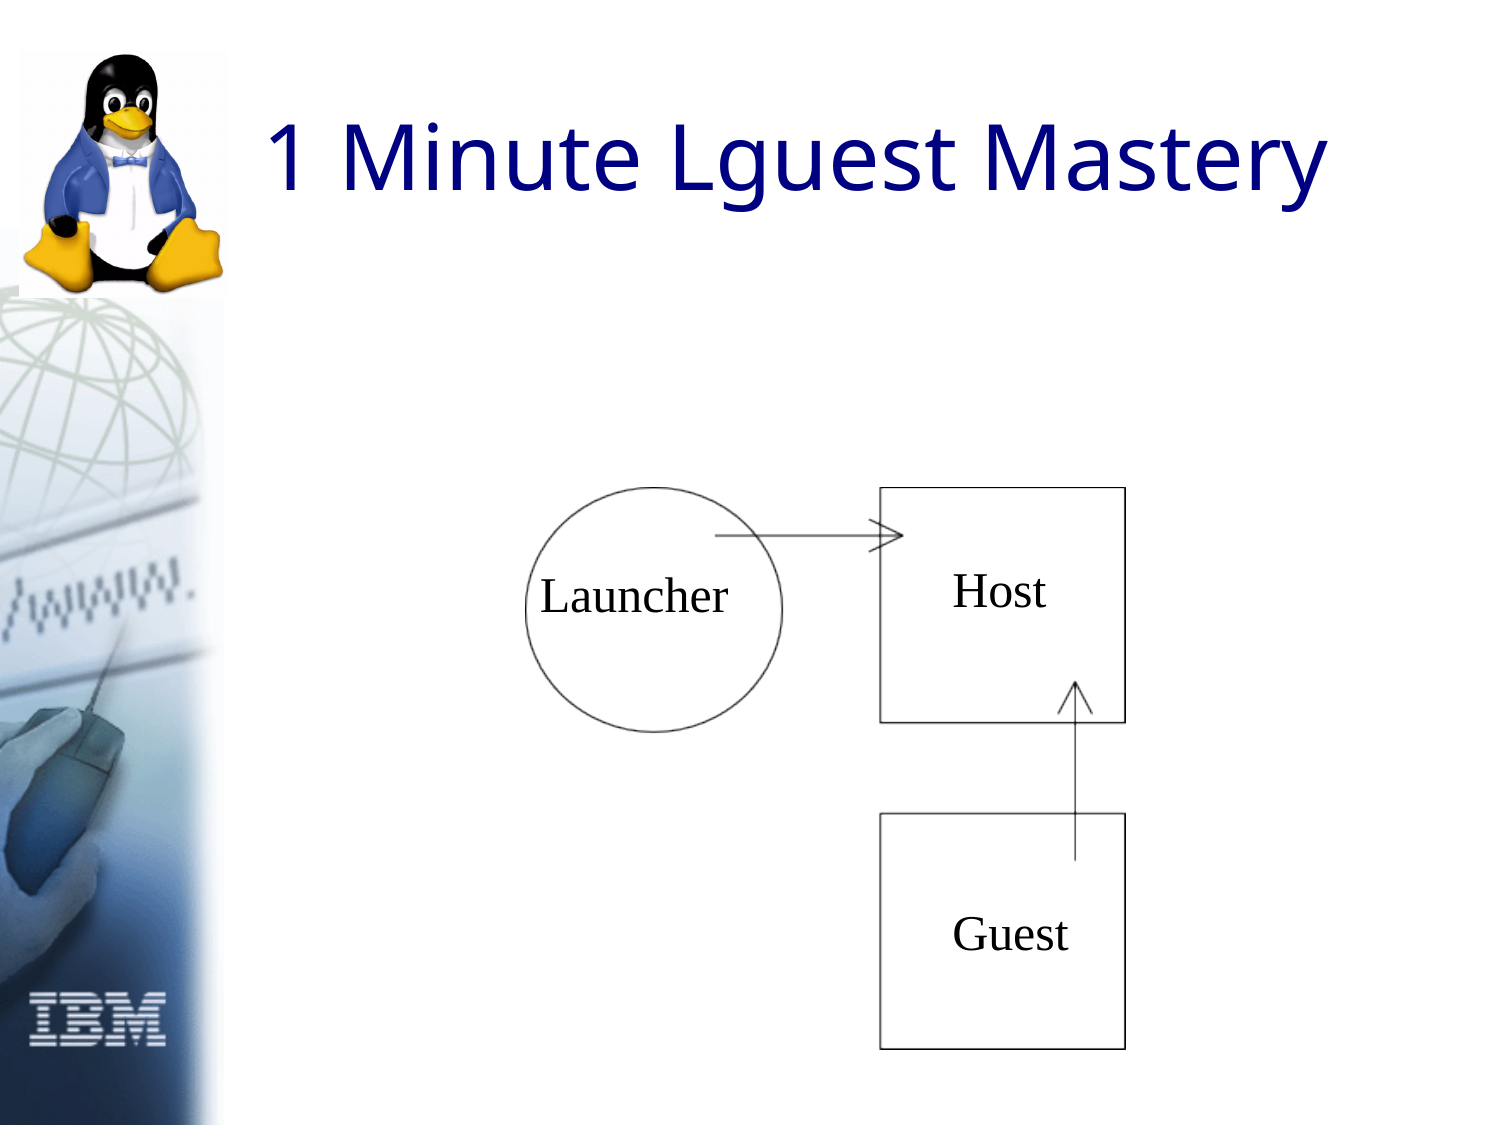

# 1 Minute Lguest Mastery
Host
Launcher
Guest